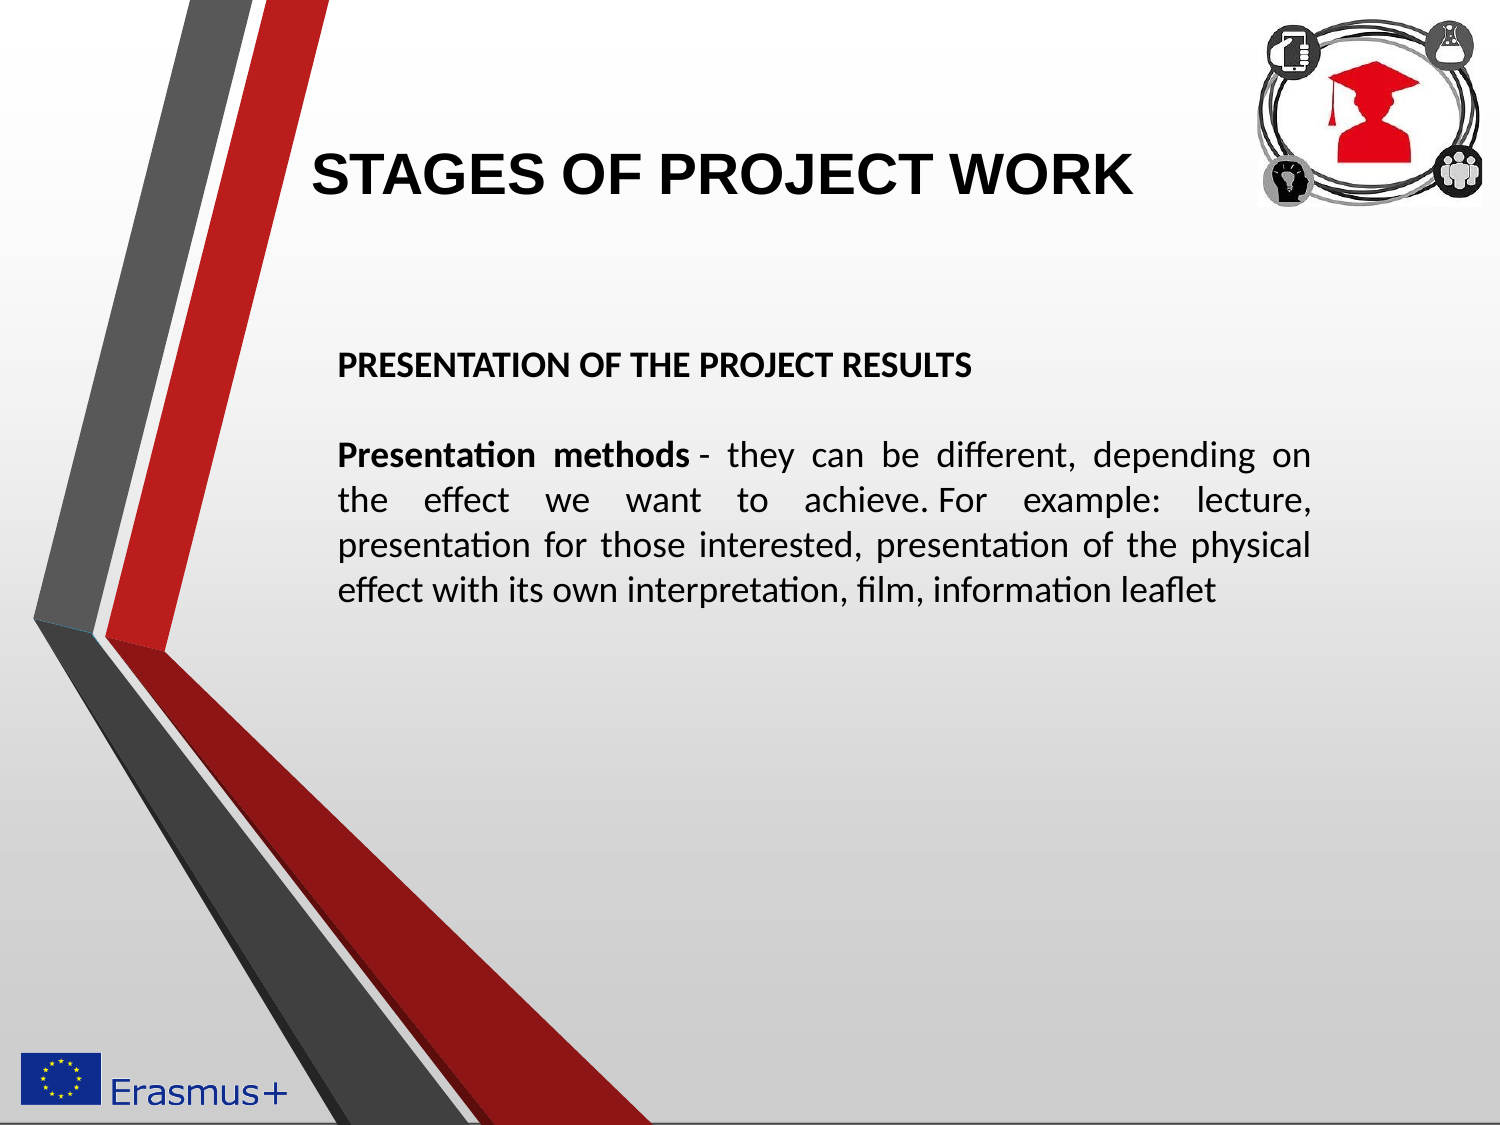

STAGES OF PROJECT WORK
PRESENTATION OF THE PROJECT RESULTS
Presentation methods - they can be different, depending on the effect we want to achieve. For example: lecture, presentation for those interested, presentation of the physical effect with its own interpretation, film, information leaflet